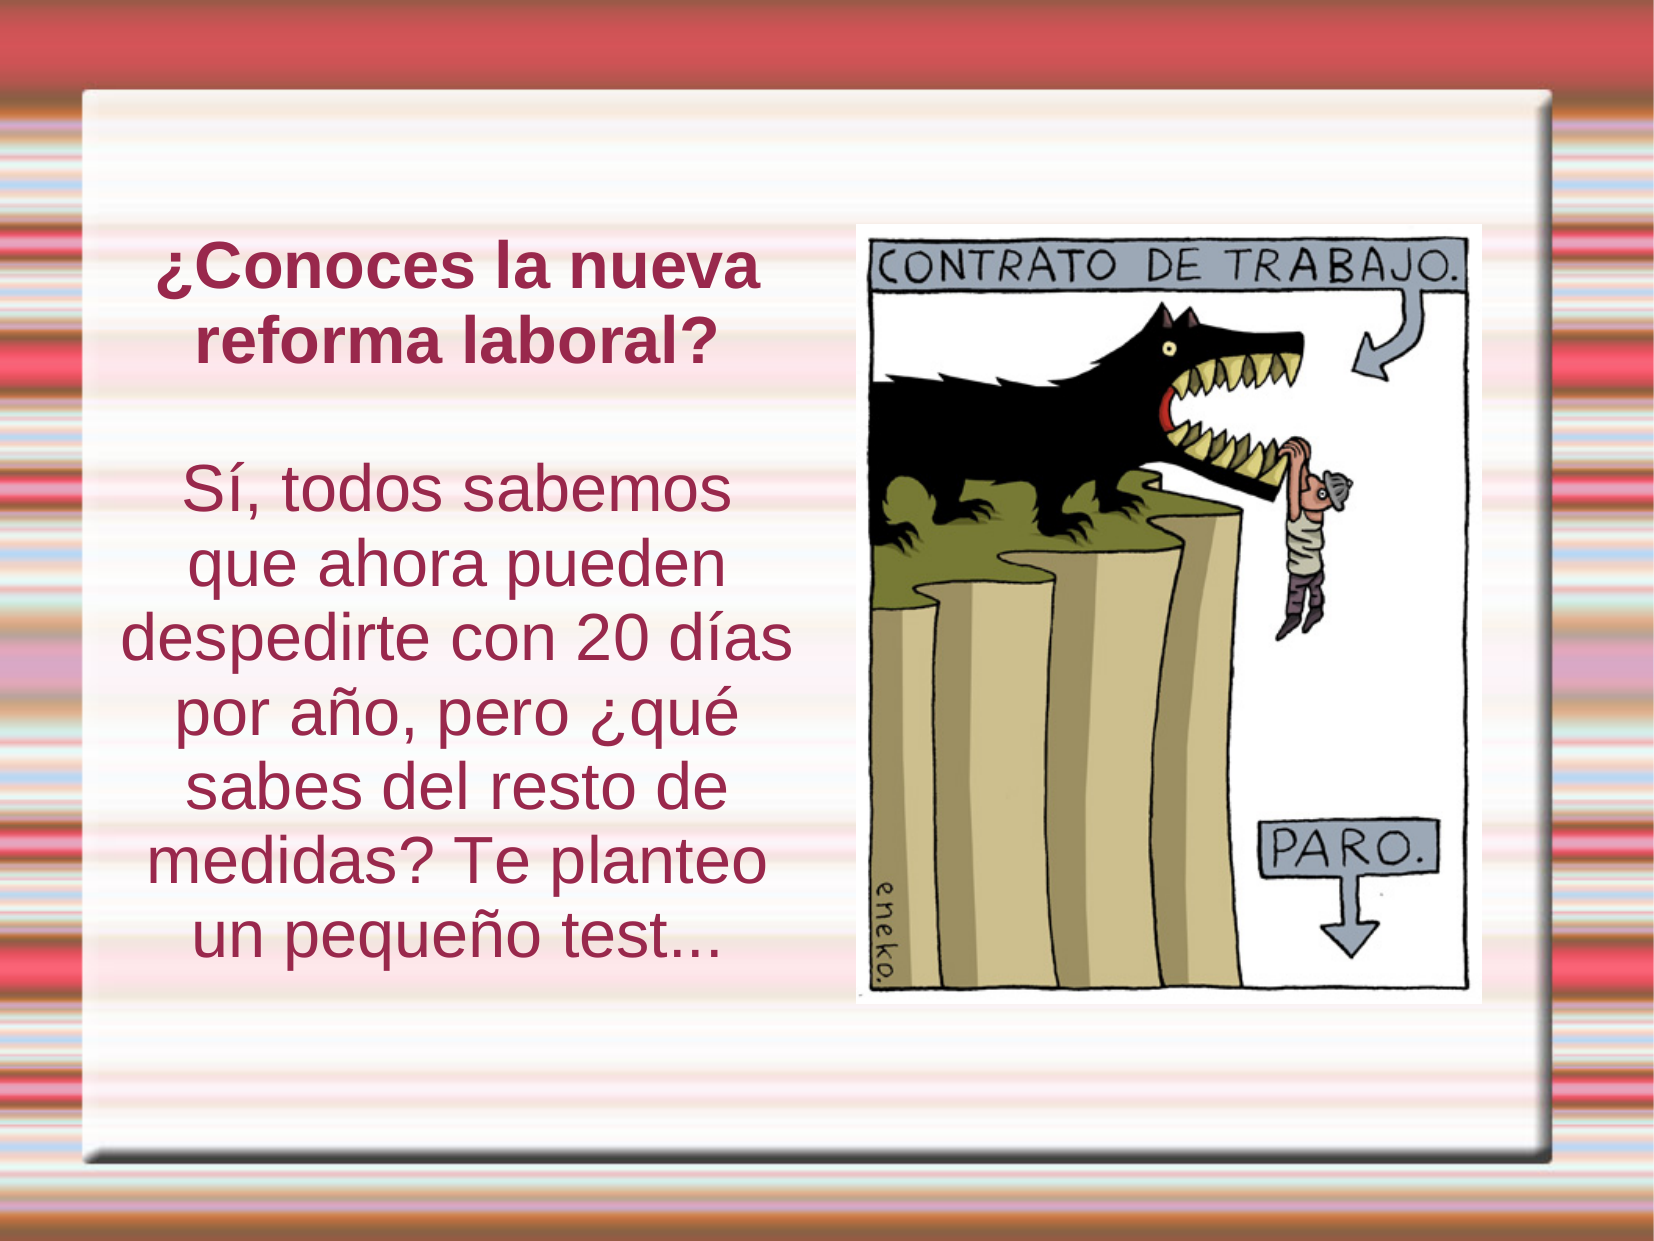

¿Conoces la nueva reforma laboral?
Sí, todos sabemos que ahora pueden despedirte con 20 días por año, pero ¿qué sabes del resto de medidas? Te planteo un pequeño test...